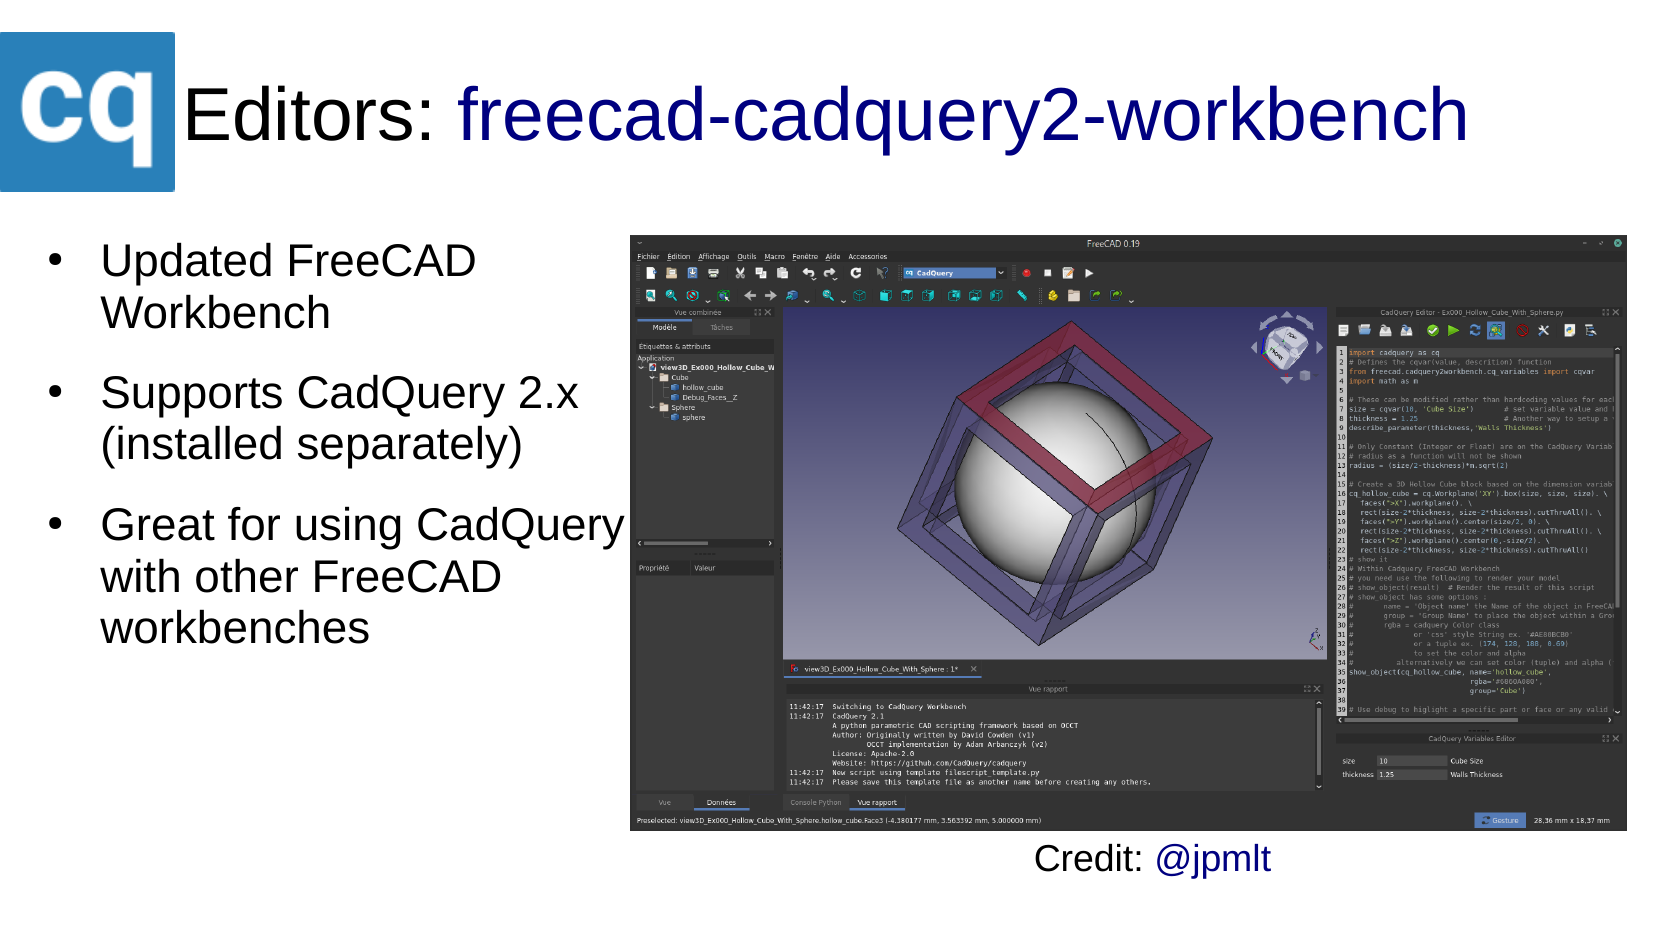

# Editors: freecad-cadquery2-workbench
Updated FreeCAD Workbench
Supports CadQuery 2.x (installed separately)
Great for using CadQuery with other FreeCAD workbenches
Credit: @jpmlt